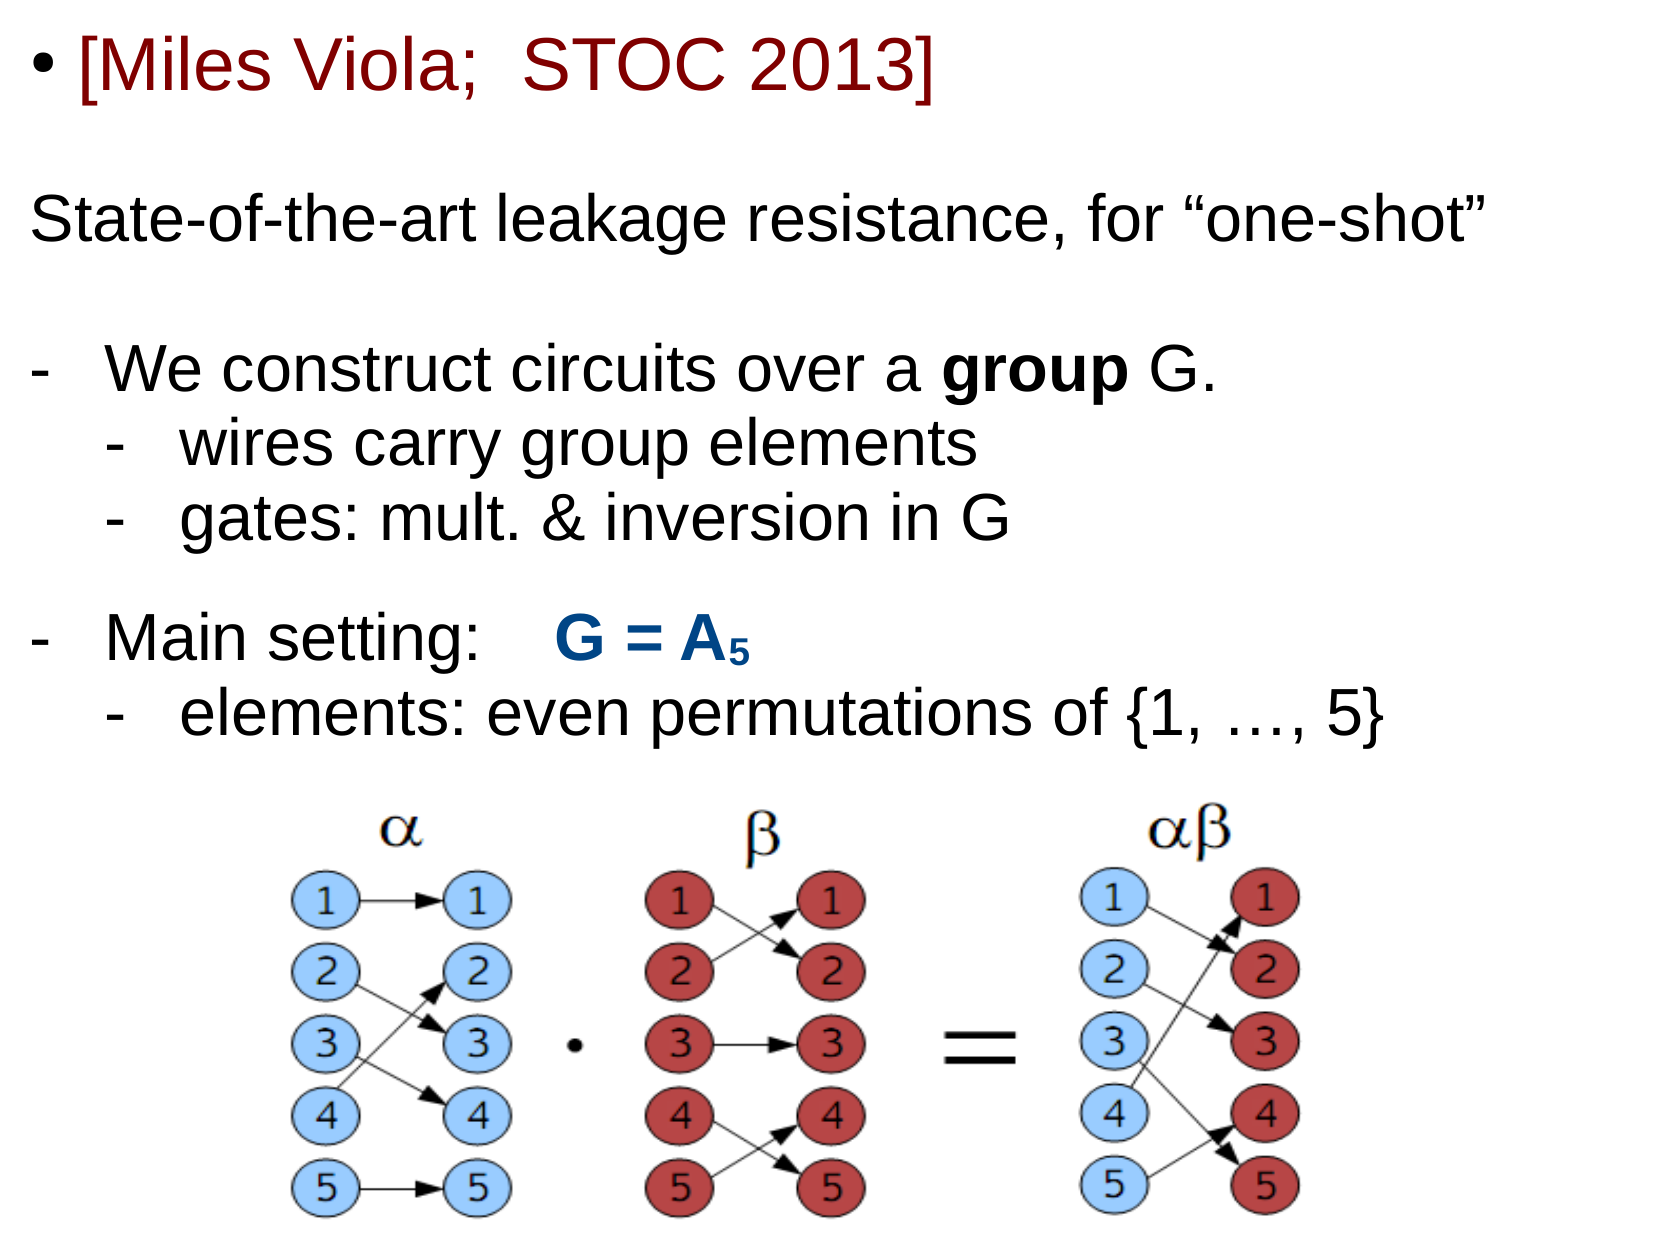

[Miles Viola; STOC 2013]
State-of-the-art leakage resistance, for “one-shot”
-	We construct circuits over a group G.
	-	wires carry group elements
	-	gates: mult. & inversion in G
-	Main setting:	G = A5
	-	elements: even permutations of {1, …, 5}